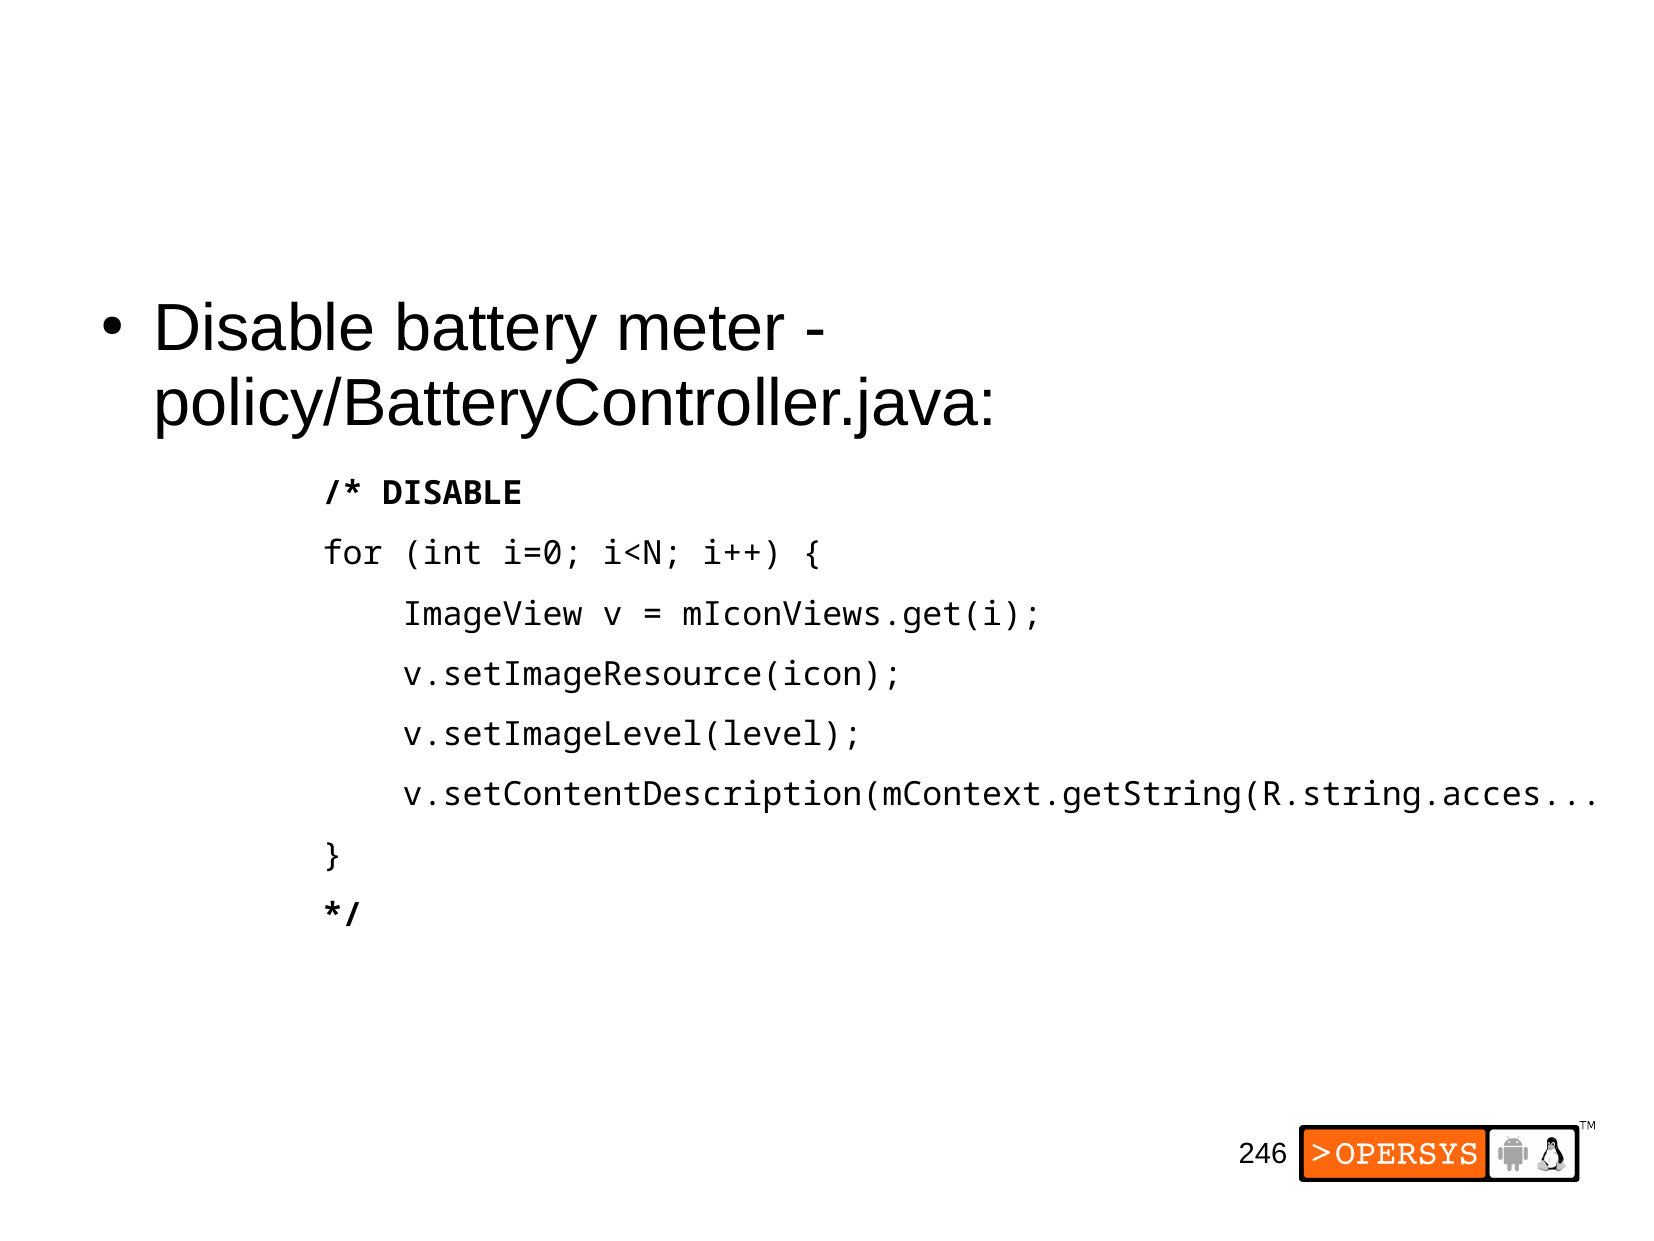

# Disable battery meter - policy/BatteryController.java:
 /* DISABLE
 for (int i=0; i<N; i++) {
 ImageView v = mIconViews.get(i);
 v.setImageResource(icon);
 v.setImageLevel(level);
 v.setContentDescription(mContext.getString(R.string.acces...
 }
 */